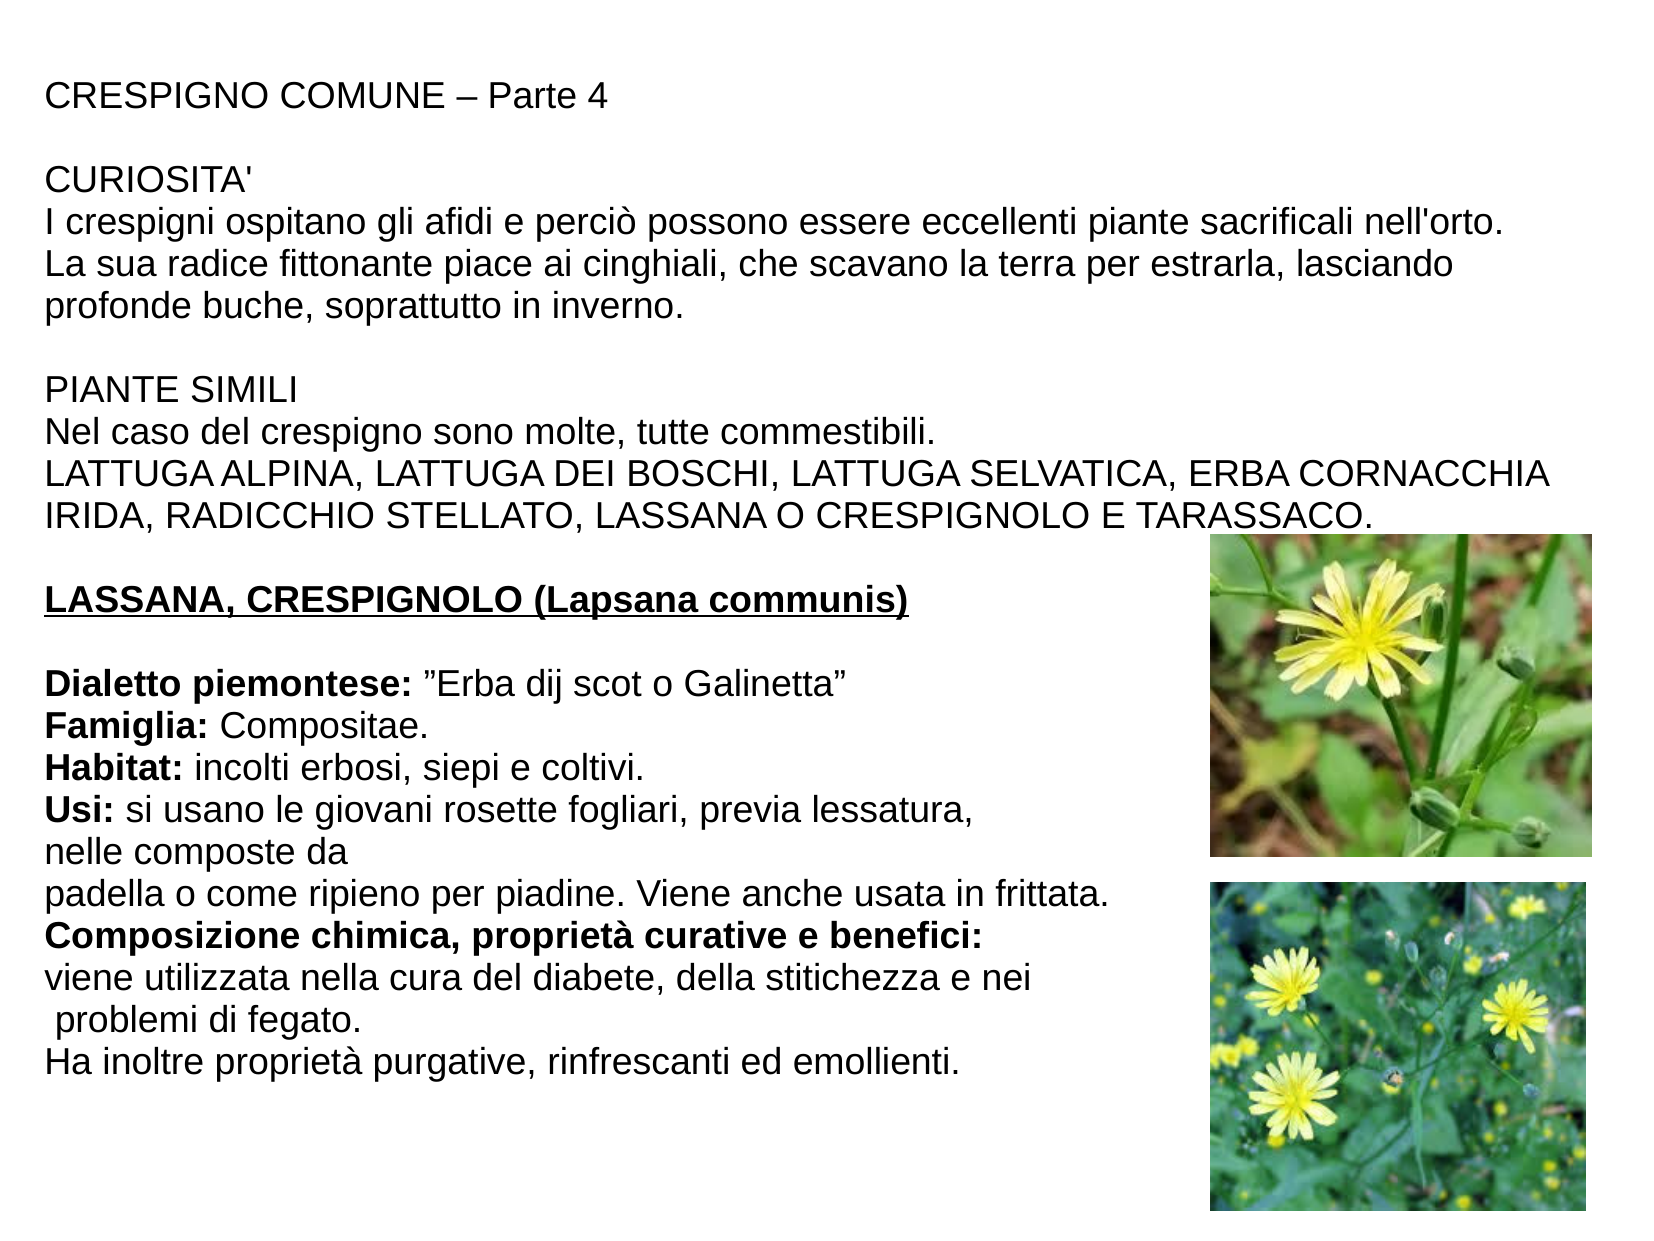

CRESPIGNO COMUNE – Parte 4
CURIOSITA'
I crespigni ospitano gli afidi e perciò possono essere eccellenti piante sacrificali nell'orto.
La sua radice fittonante piace ai cinghiali, che scavano la terra per estrarla, lasciando profonde buche, soprattutto in inverno.
PIANTE SIMILI
Nel caso del crespigno sono molte, tutte commestibili.
LATTUGA ALPINA, LATTUGA DEI BOSCHI, LATTUGA SELVATICA, ERBA CORNACCHIA IRIDA, RADICCHIO STELLATO, LASSANA O CRESPIGNOLO E TARASSACO.
LASSANA, CRESPIGNOLO (Lapsana communis)
Dialetto piemontese: ”Erba dij scot o Galinetta”
Famiglia: Compositae.
Habitat: incolti erbosi, siepi e coltivi.
Usi: si usano le giovani rosette fogliari, previa lessatura,
nelle composte da
padella o come ripieno per piadine. Viene anche usata in frittata.
Composizione chimica, proprietà curative e benefici:
viene utilizzata nella cura del diabete, della stitichezza e nei
 problemi di fegato.
Ha inoltre proprietà purgative, rinfrescanti ed emollienti.